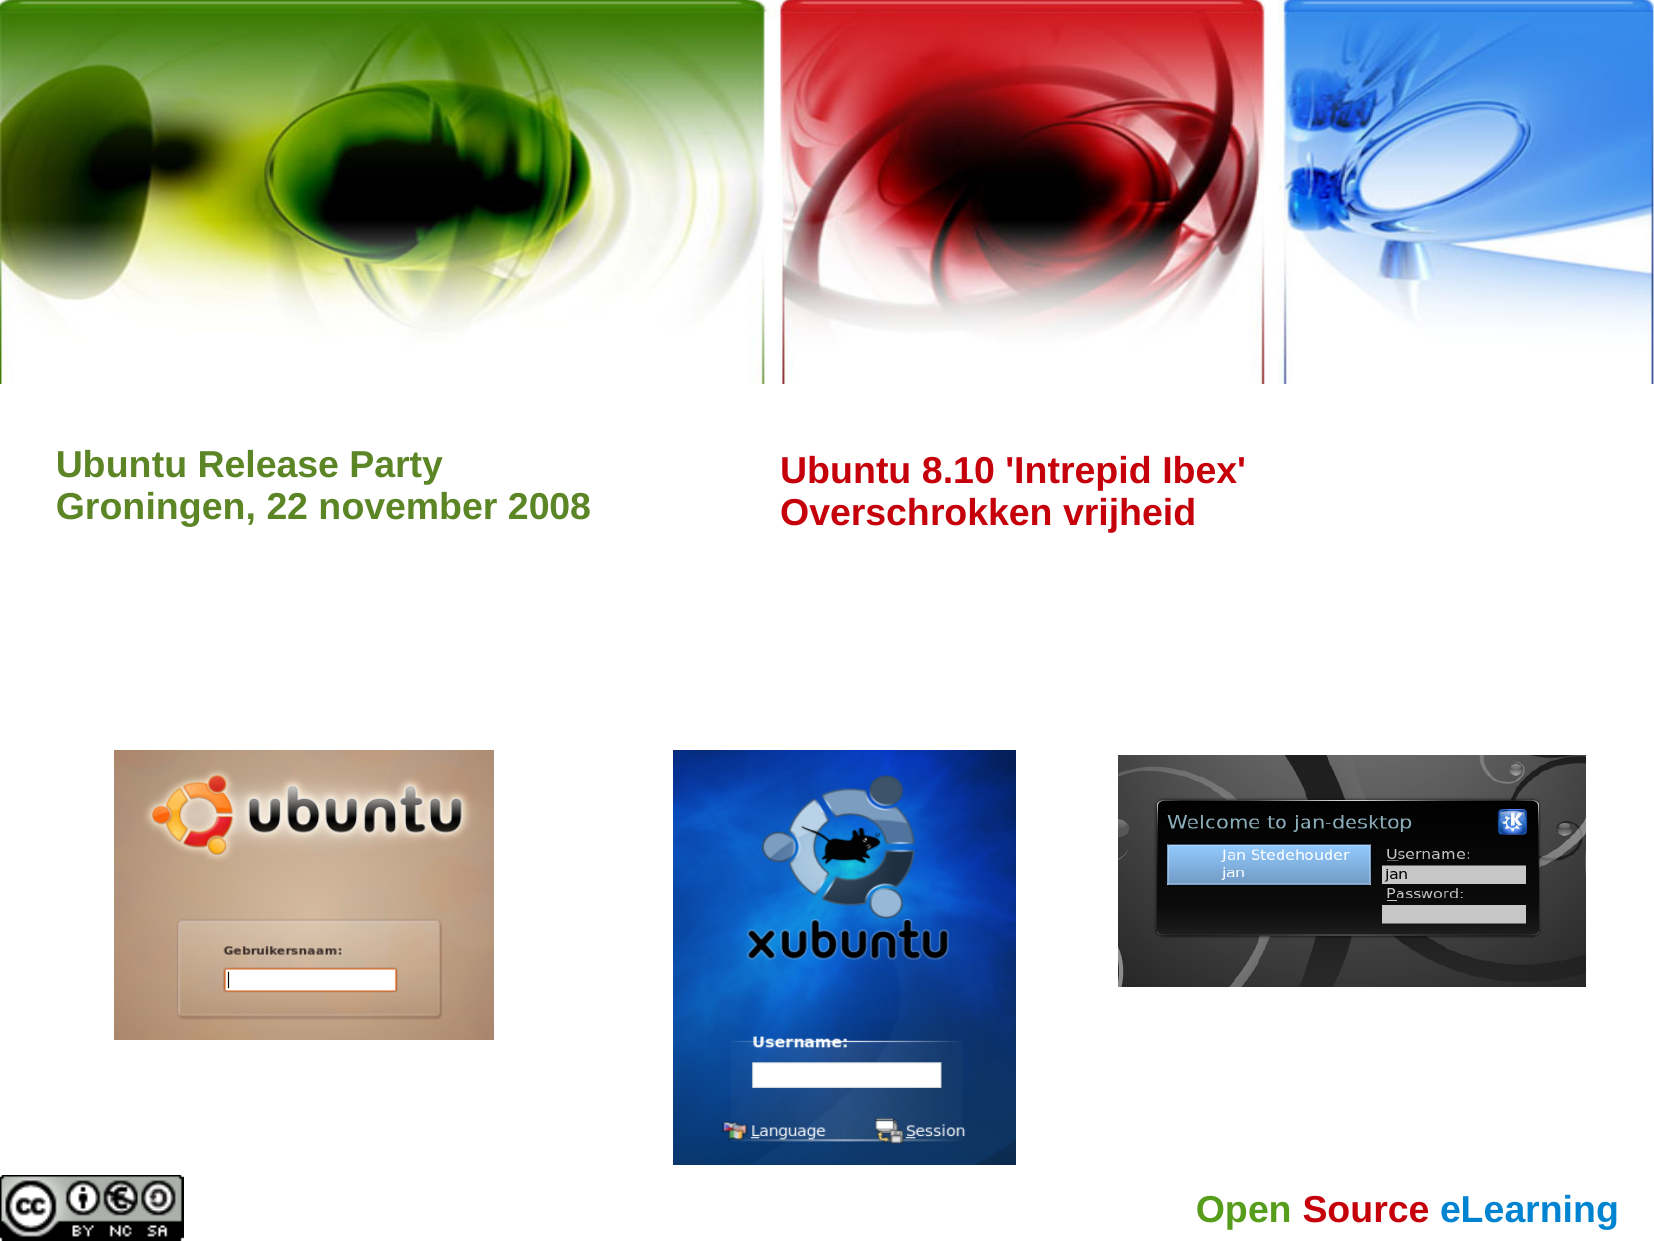

Ubuntu Release Party
Groningen, 22 november 2008
Ubuntu 8.10 'Intrepid Ibex'
Overschrokken vrijheid
Open Source eLearning